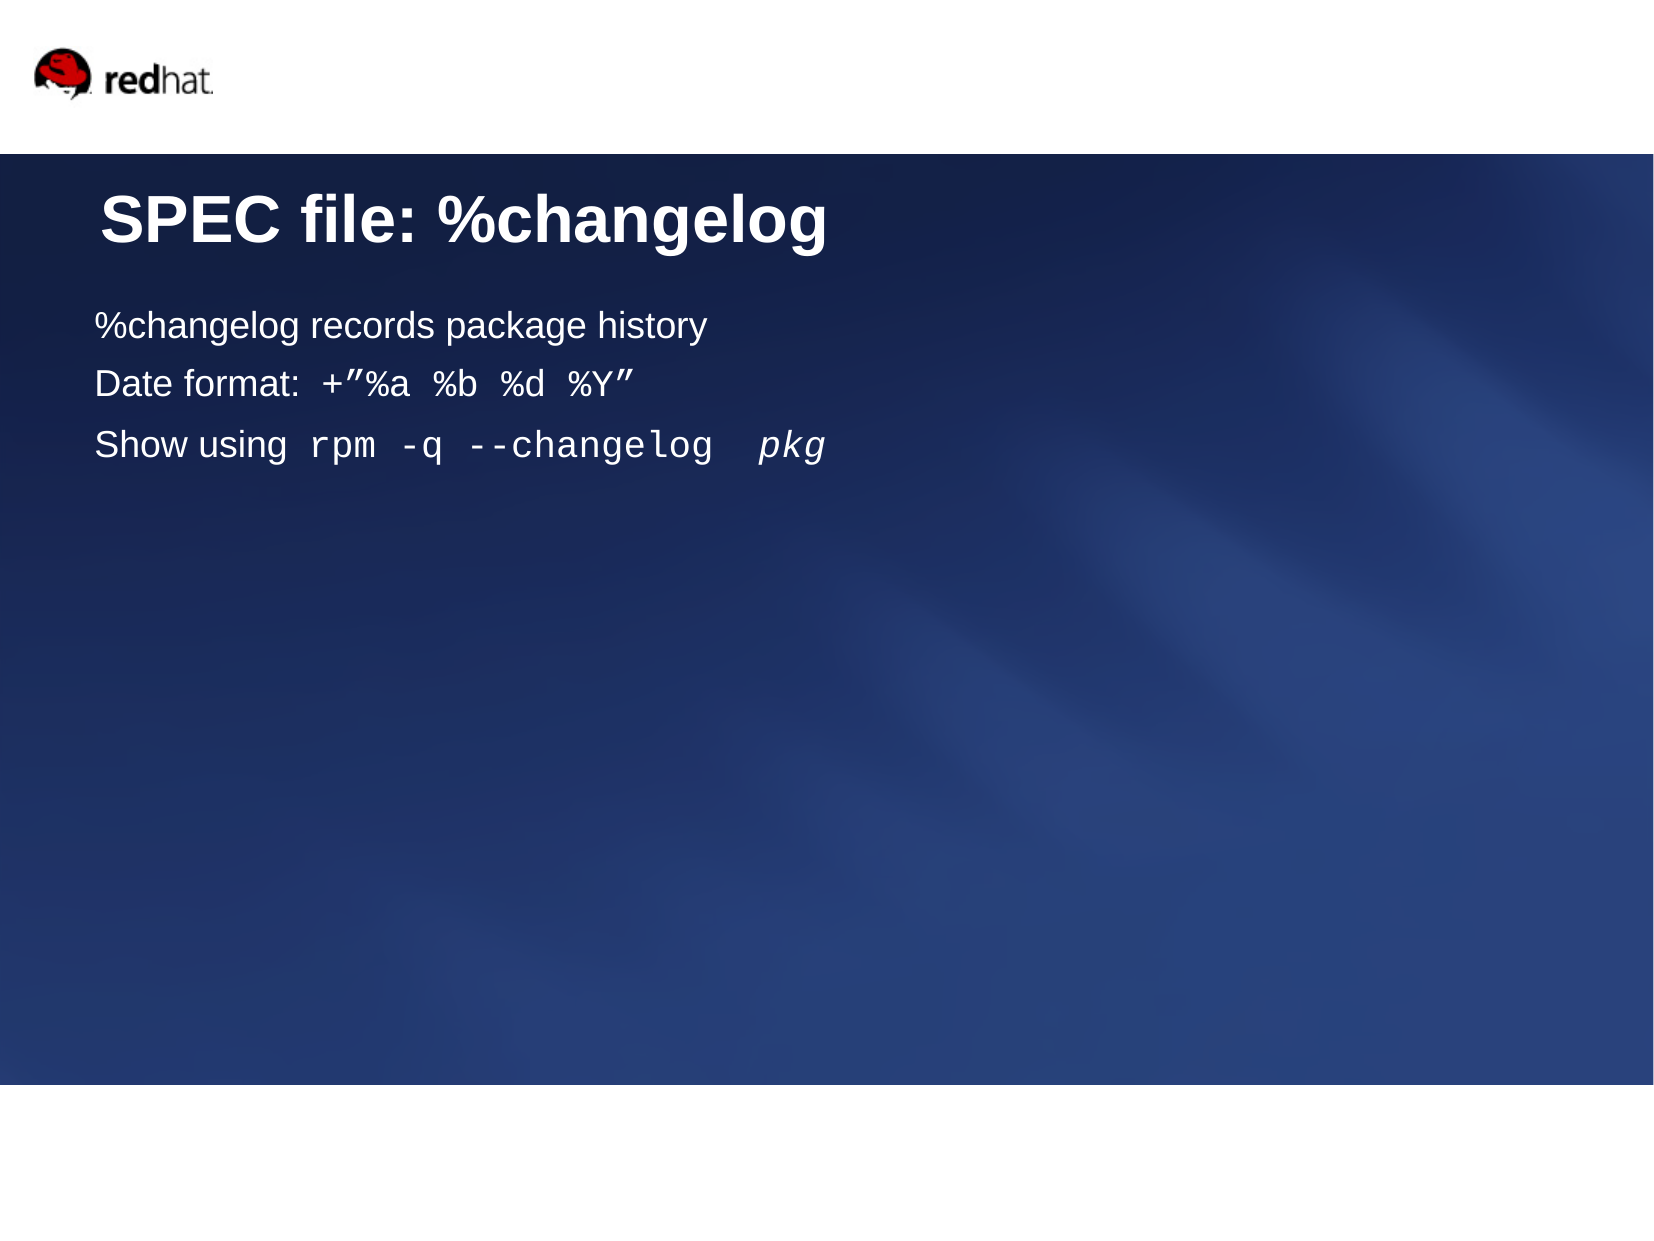

# SPEC file: %changelog
%changelog records package history
Date format: +”%a %b %d %Y”
Show using rpm -q --changelog pkg